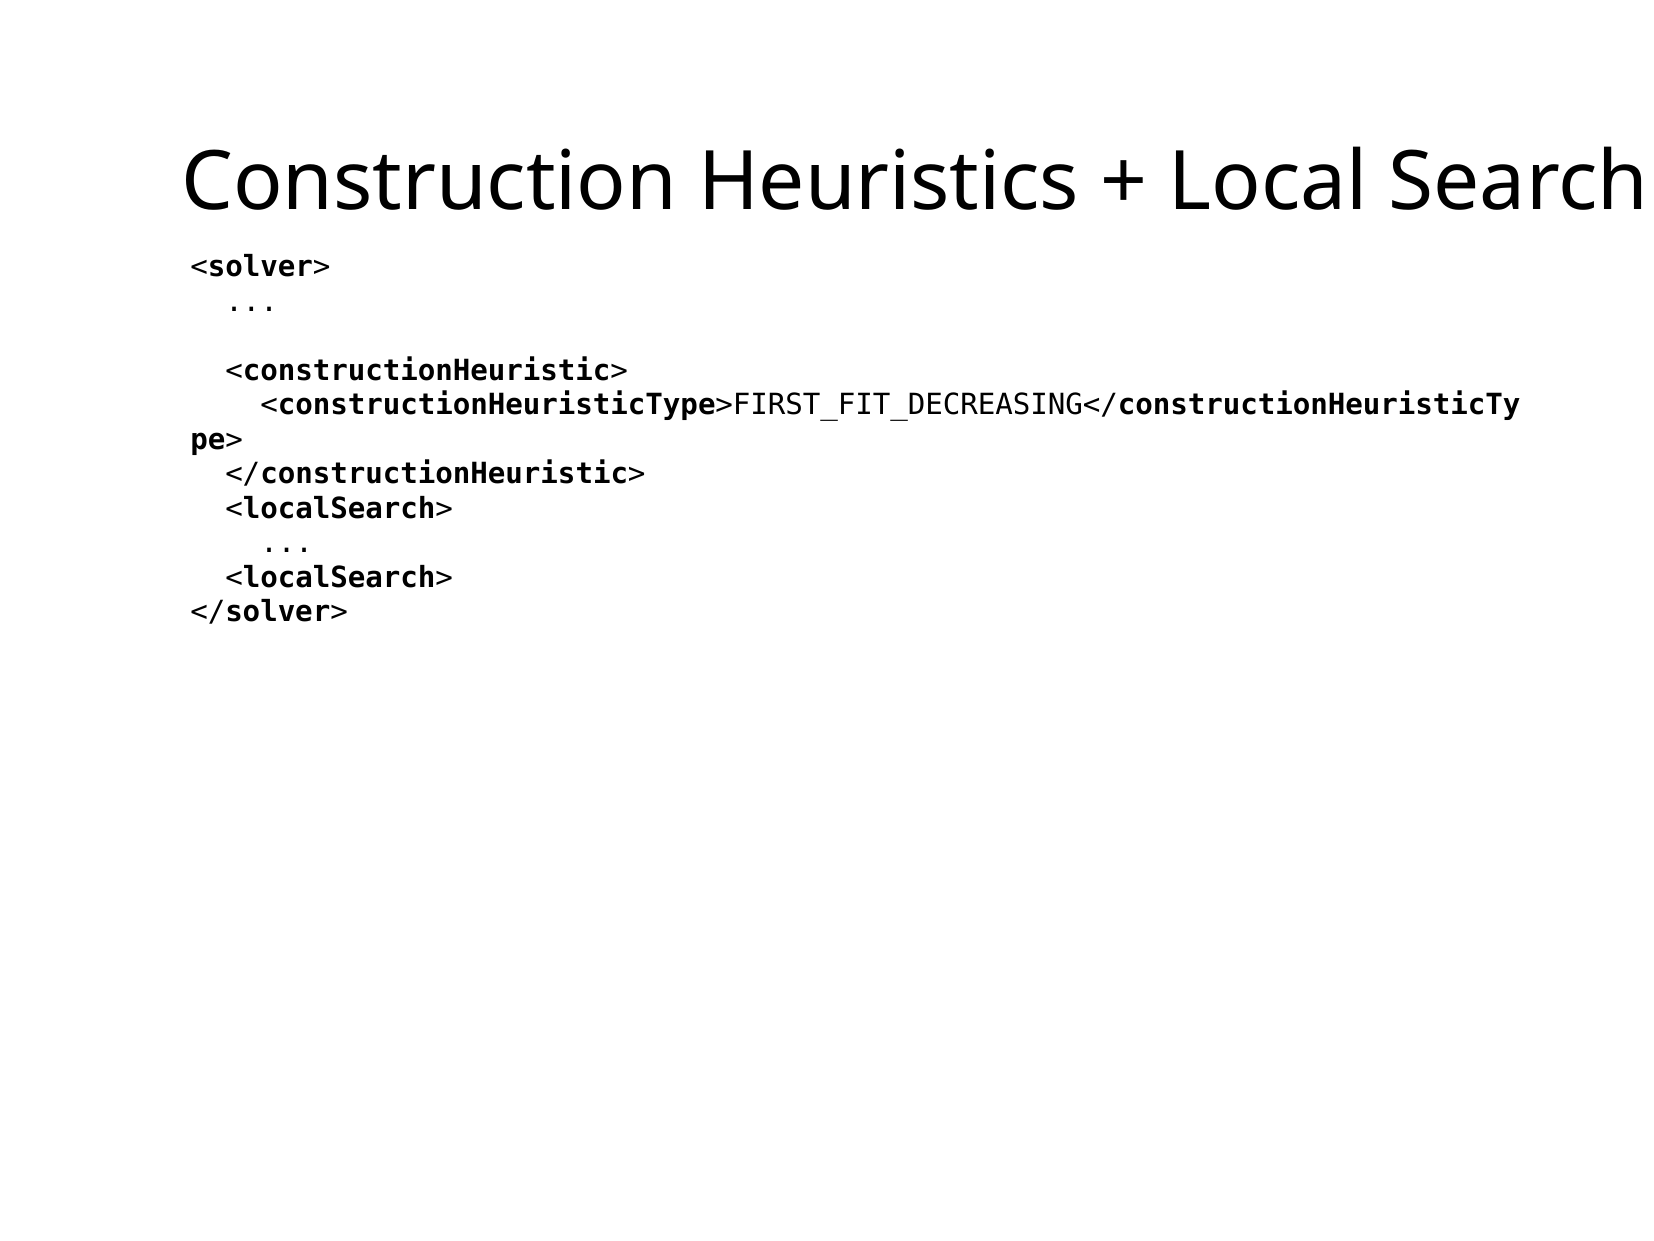

Construction Heuristics + Local Search
<solver>
 ...
 <constructionHeuristic>
 <constructionHeuristicType>FIRST_FIT_DECREASING</constructionHeuristicTy
pe>
 </constructionHeuristic>
 <localSearch>
 ...
 <localSearch>
</solver>